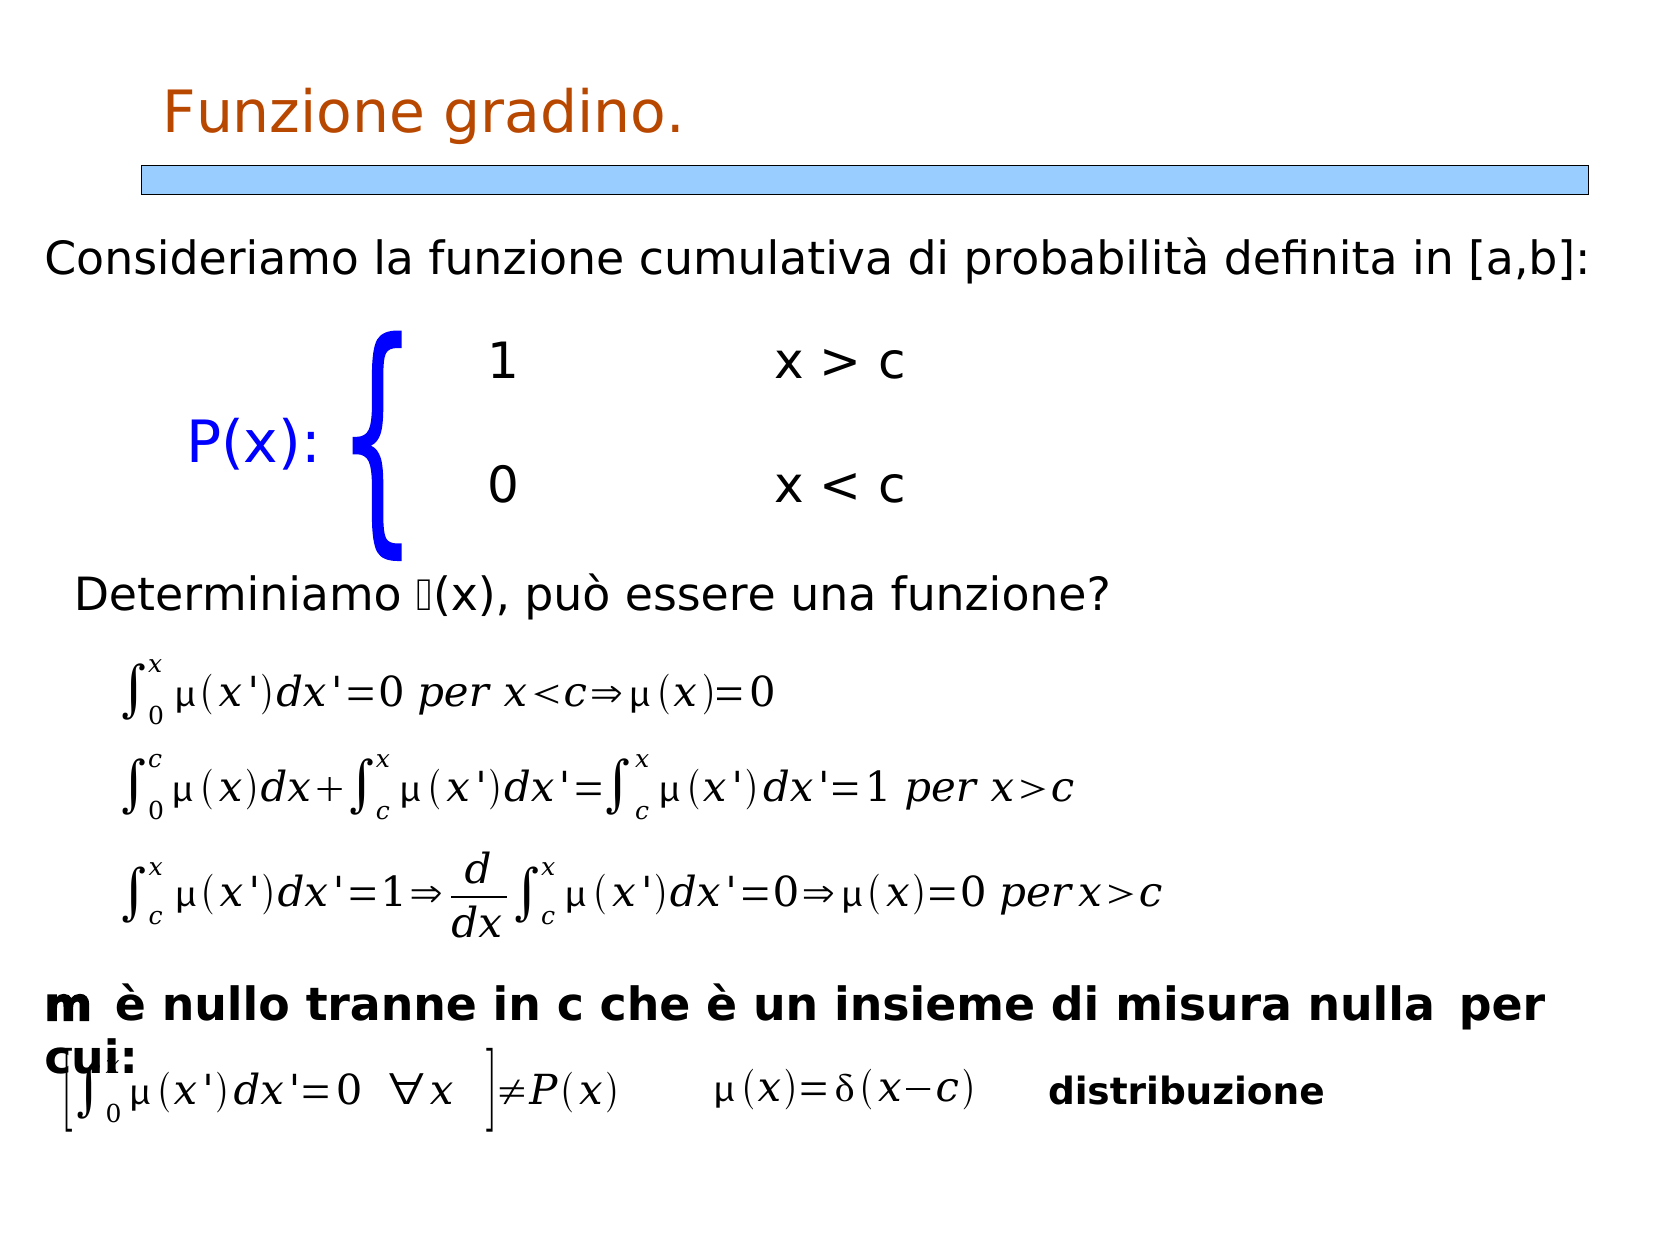

Funzione gradino.
Consideriamo la funzione cumulativa di probabilità definita in [a,b]:
1 x > c
P(x):
0 x < c
Determiniamo (x), può essere una funzione?
m è nullo tranne in c che è un insieme di misura nulla per cui:
distribuzione